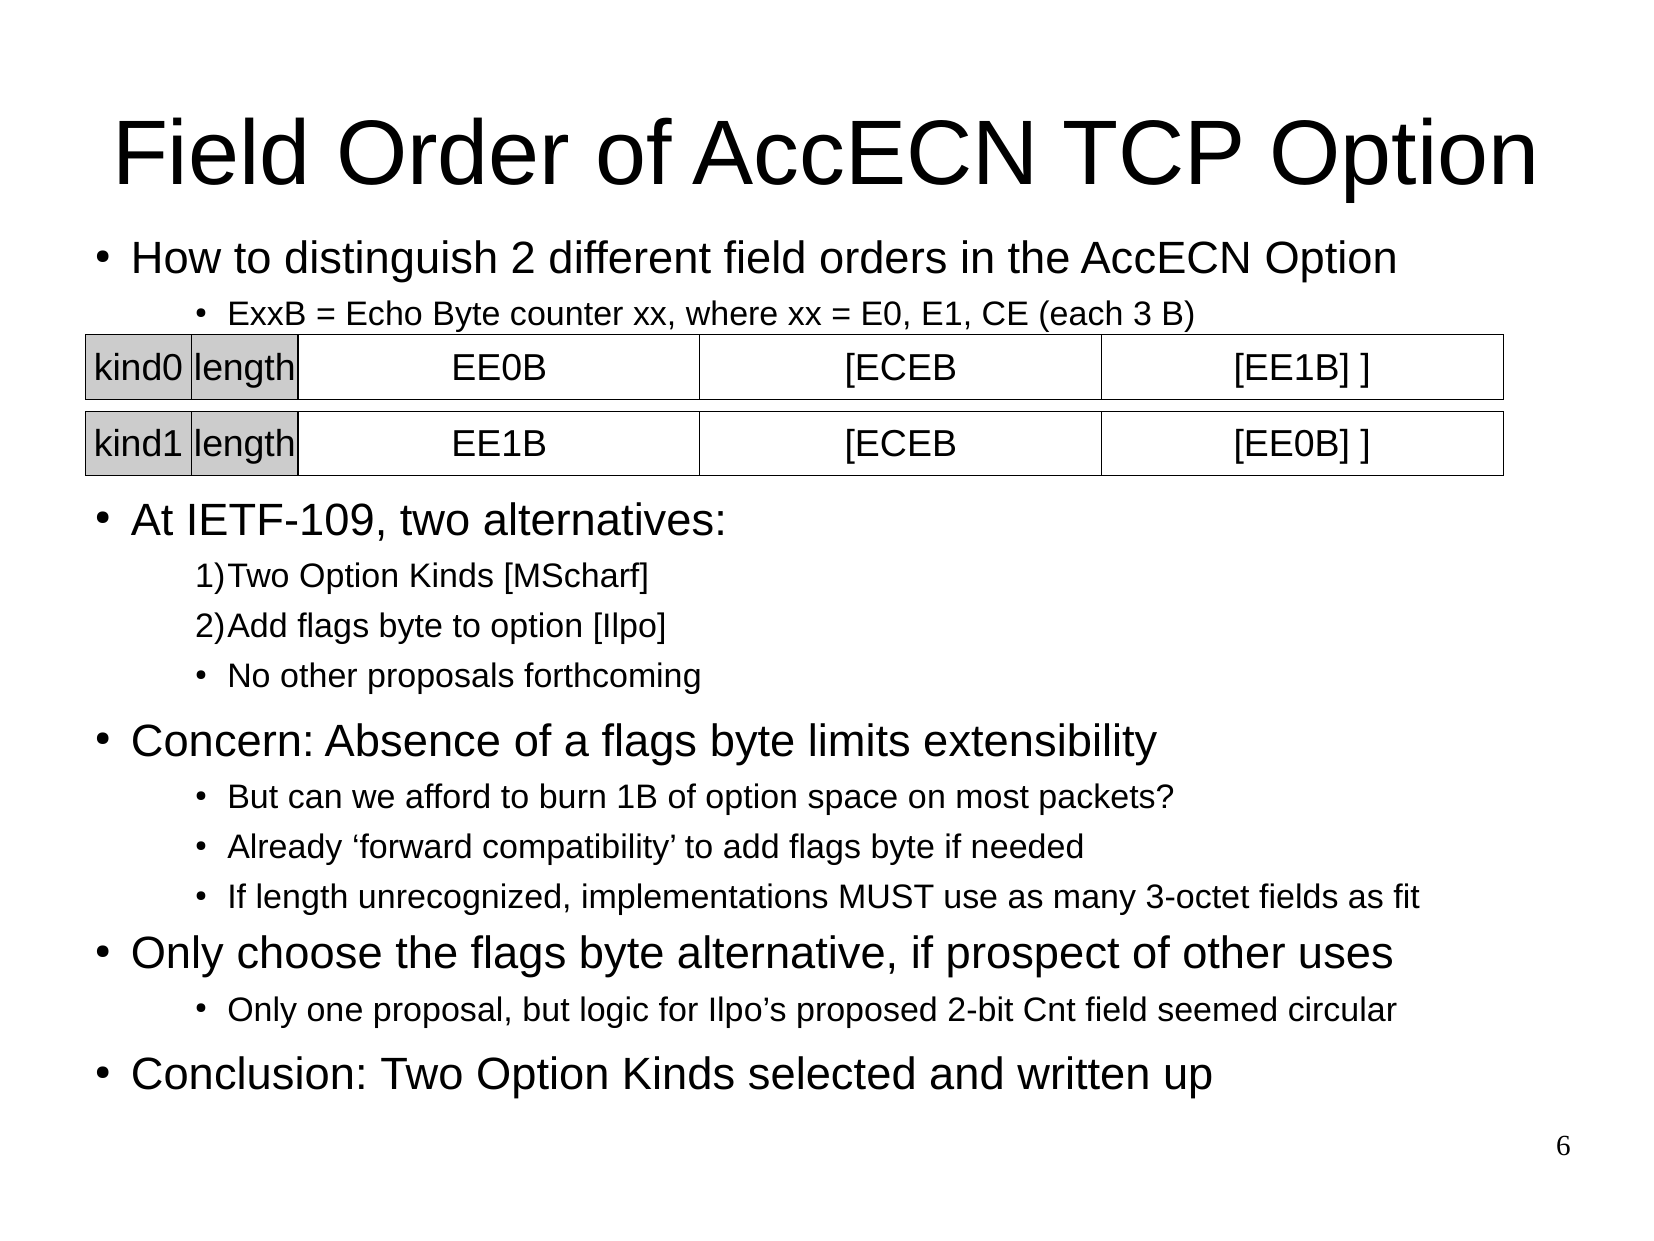

# Field Order of AccECN TCP Option
How to distinguish 2 different field orders in the AccECN Option
ExxB = Echo Byte counter xx, where xx = E0, E1, CE (each 3 B)
At IETF-109, two alternatives:
Two Option Kinds [MScharf]
Add flags byte to option [Ilpo]
No other proposals forthcoming
Concern: Absence of a flags byte limits extensibility
But can we afford to burn 1B of option space on most packets?
Already ‘forward compatibility’ to add flags byte if needed
If length unrecognized, implementations MUST use as many 3-octet fields as fit
Only choose the flags byte alternative, if prospect of other uses
Only one proposal, but logic for Ilpo’s proposed 2-bit Cnt field seemed circular
Conclusion: Two Option Kinds selected and written up
kind0
length
EE0B
[ECEB
[EE1B] ]
kind1
length
EE1B
[ECEB
[EE0B] ]
6